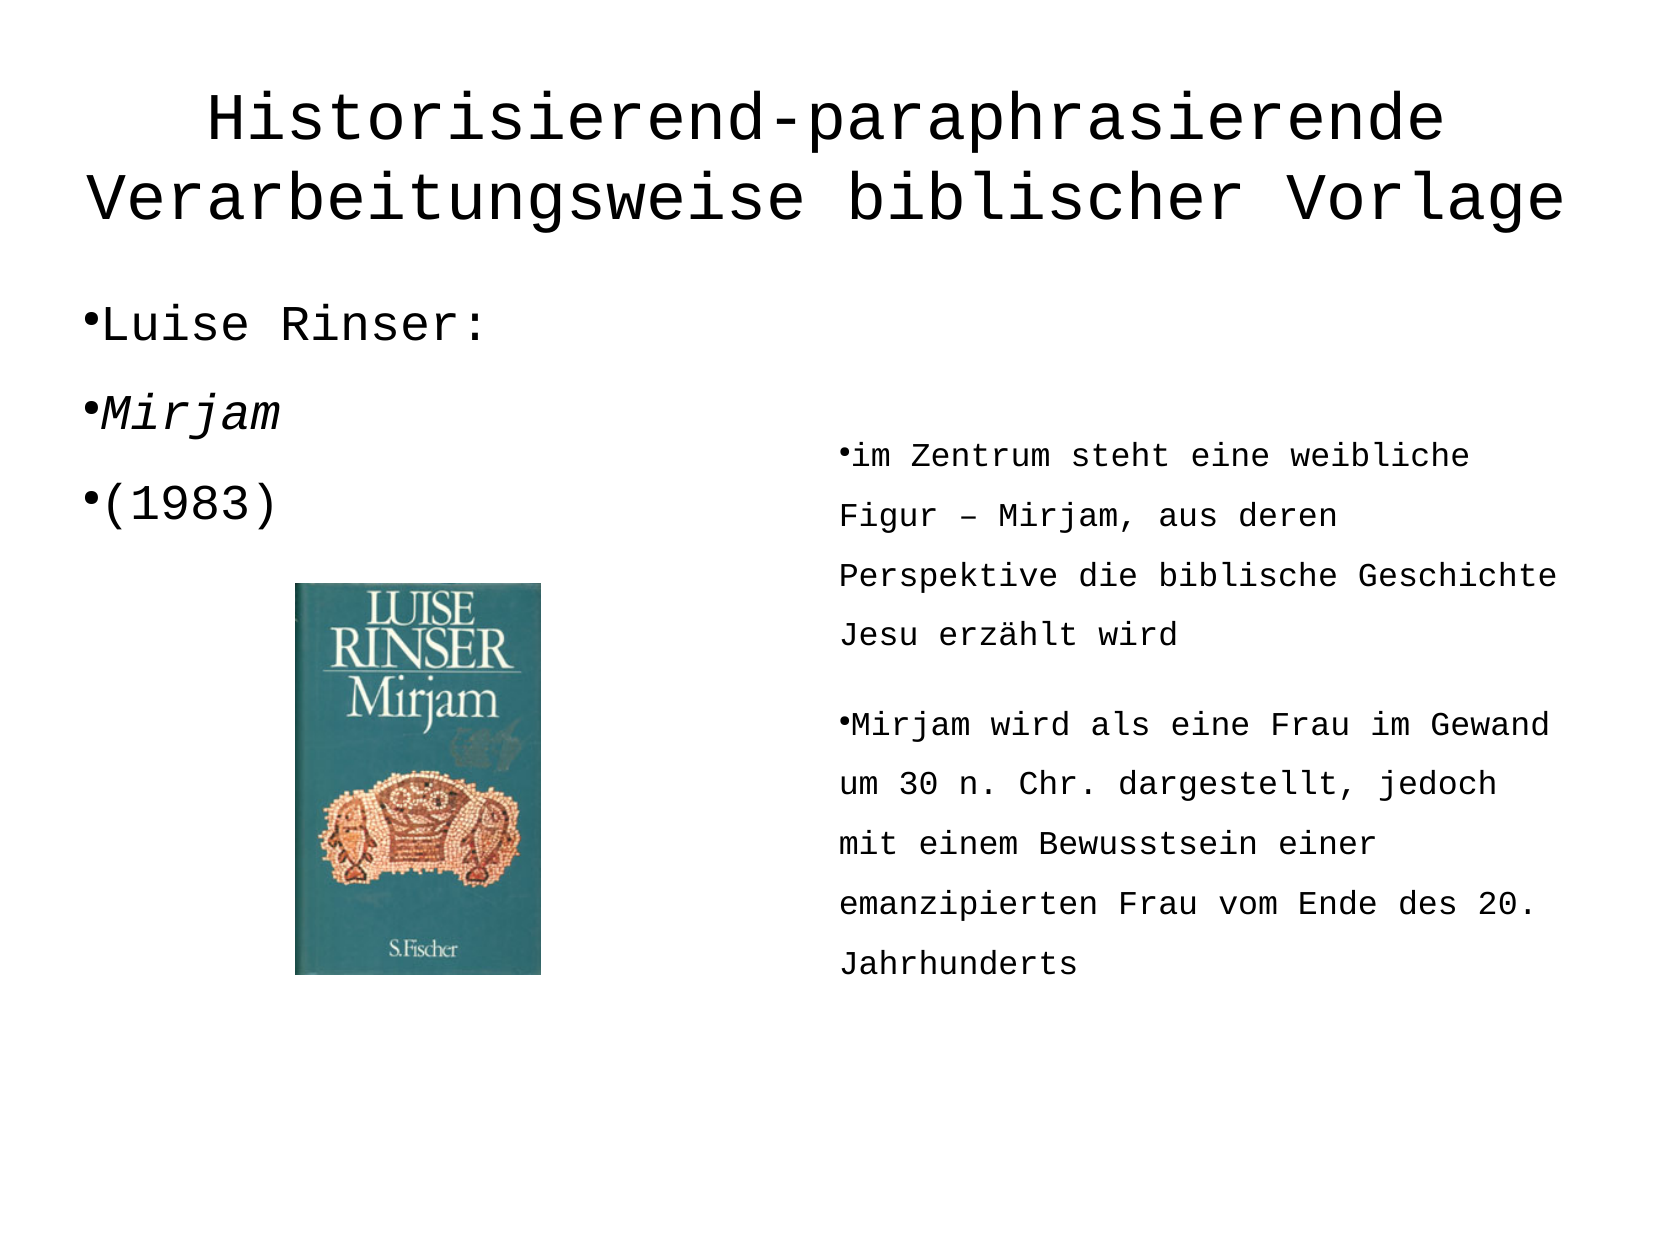

# Historisierend-paraphrasierende Verarbeitungsweise biblischer Vorlage
Luise Rinser:
Mirjam
(1983)
im Zentrum steht eine weibliche Figur – Mirjam, aus deren Perspektive die biblische Geschichte Jesu erzählt wird
Mirjam wird als eine Frau im Gewand um 30 n. Chr. dargestellt, jedoch mit einem Bewusstsein einer emanzipierten Frau vom Ende des 20. Jahrhunderts